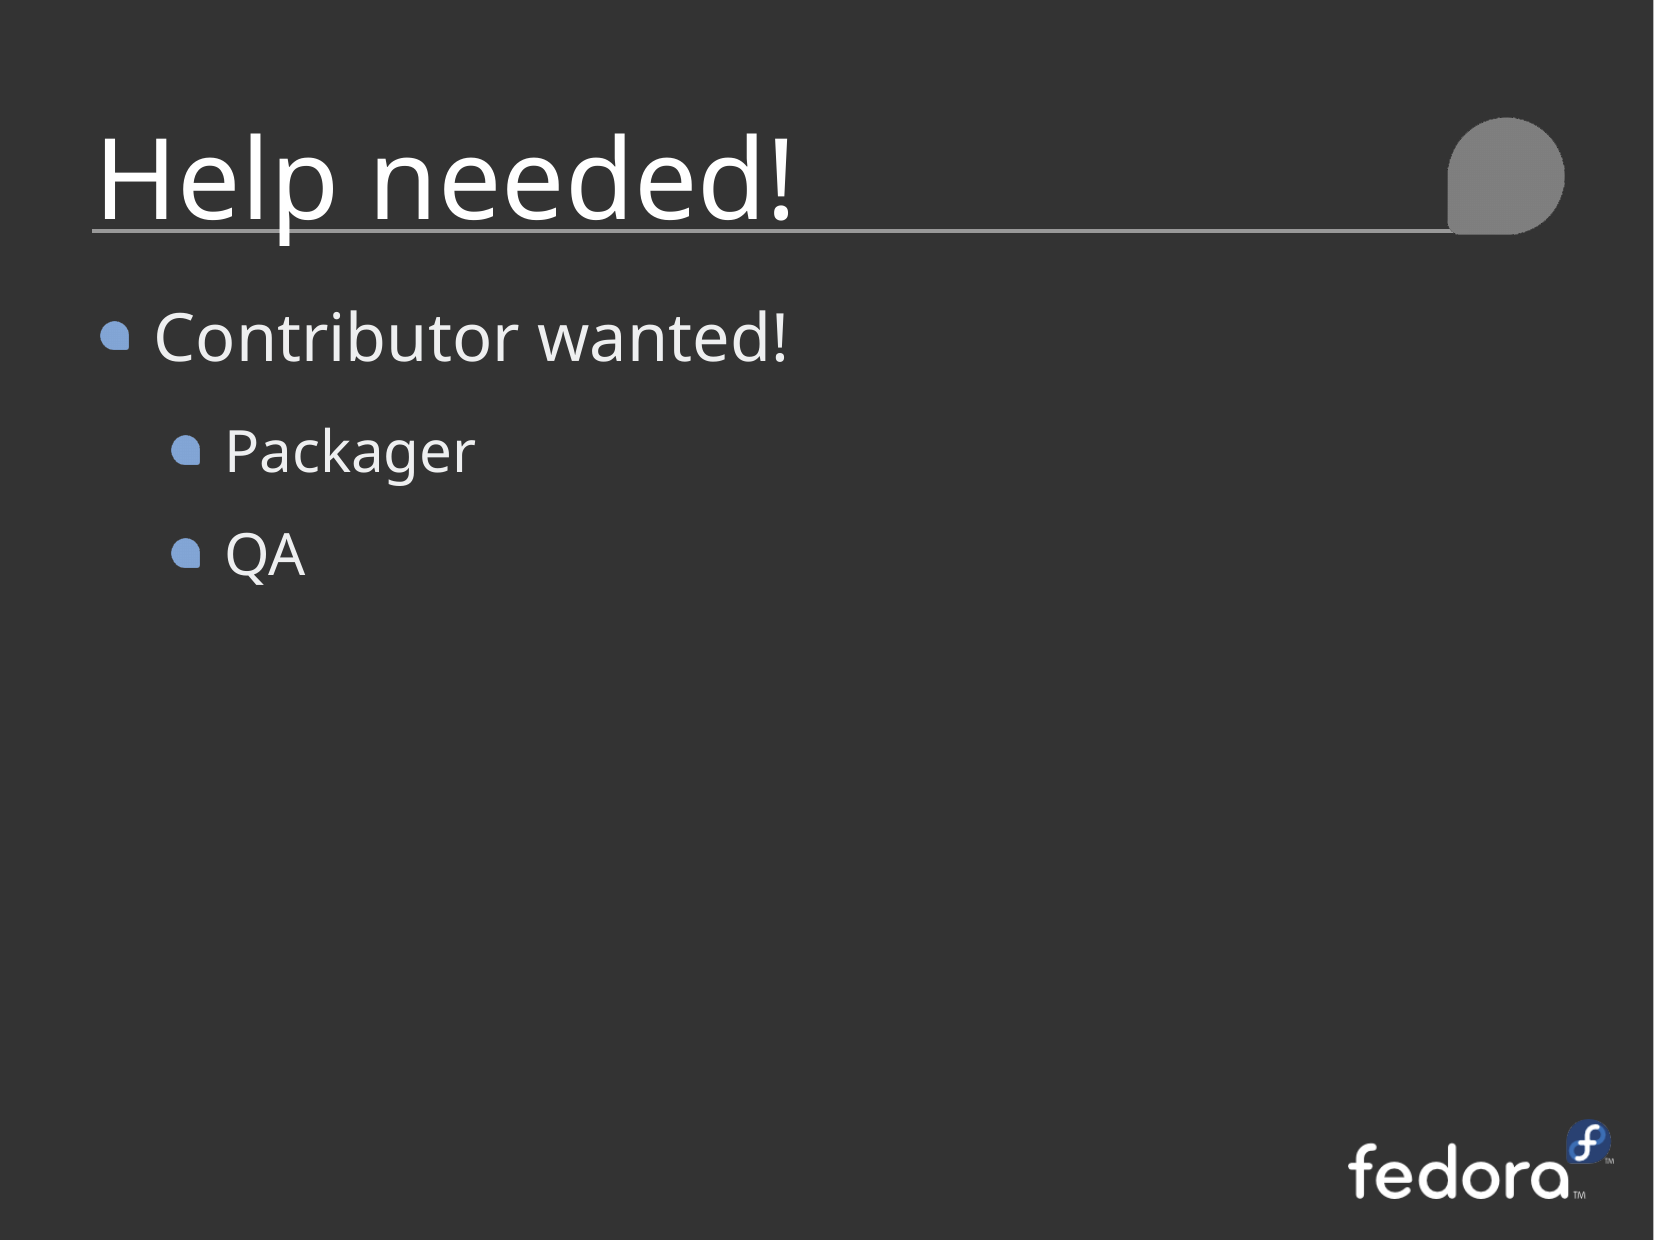

Help needed!
# Contributor wanted!
Packager
QA